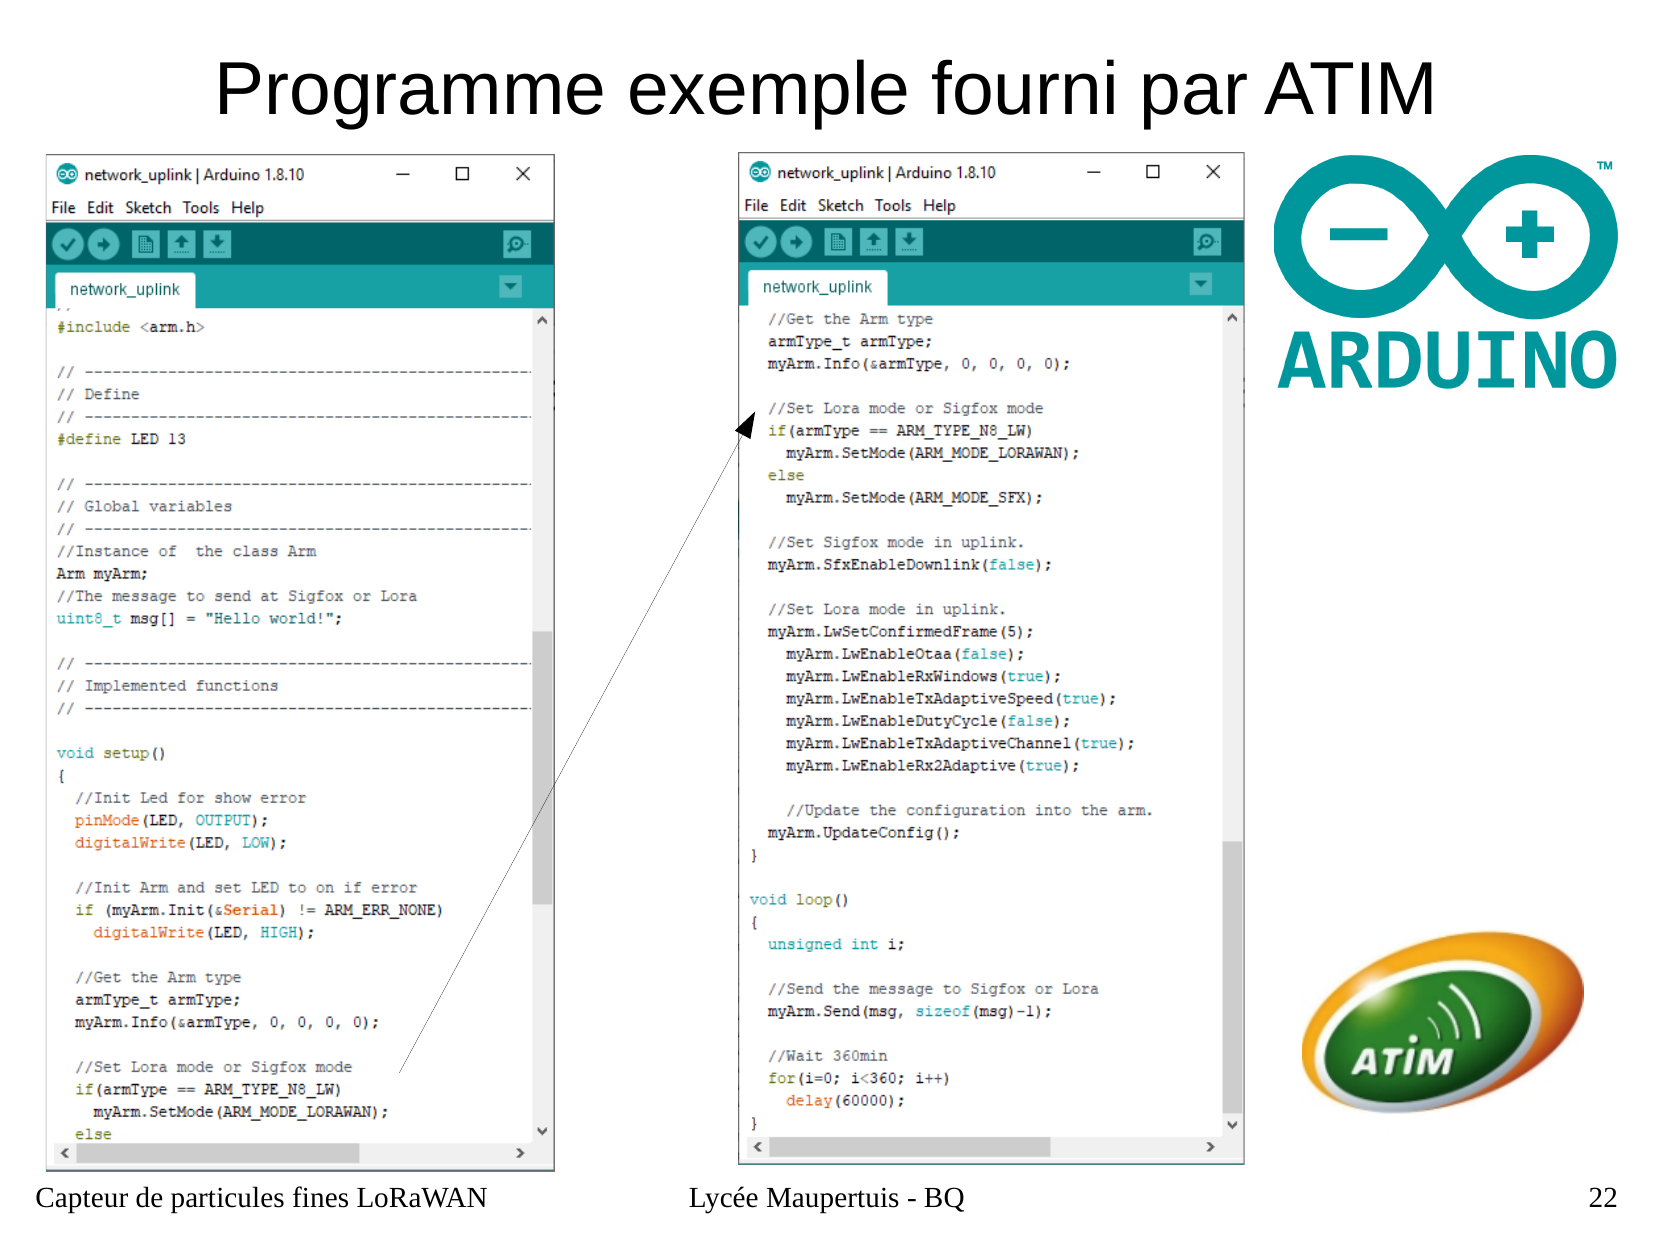

# Programme exemple fourni par ATIM
Capteur de particules fines LoRaWAN
Lycée Maupertuis - BQ
22